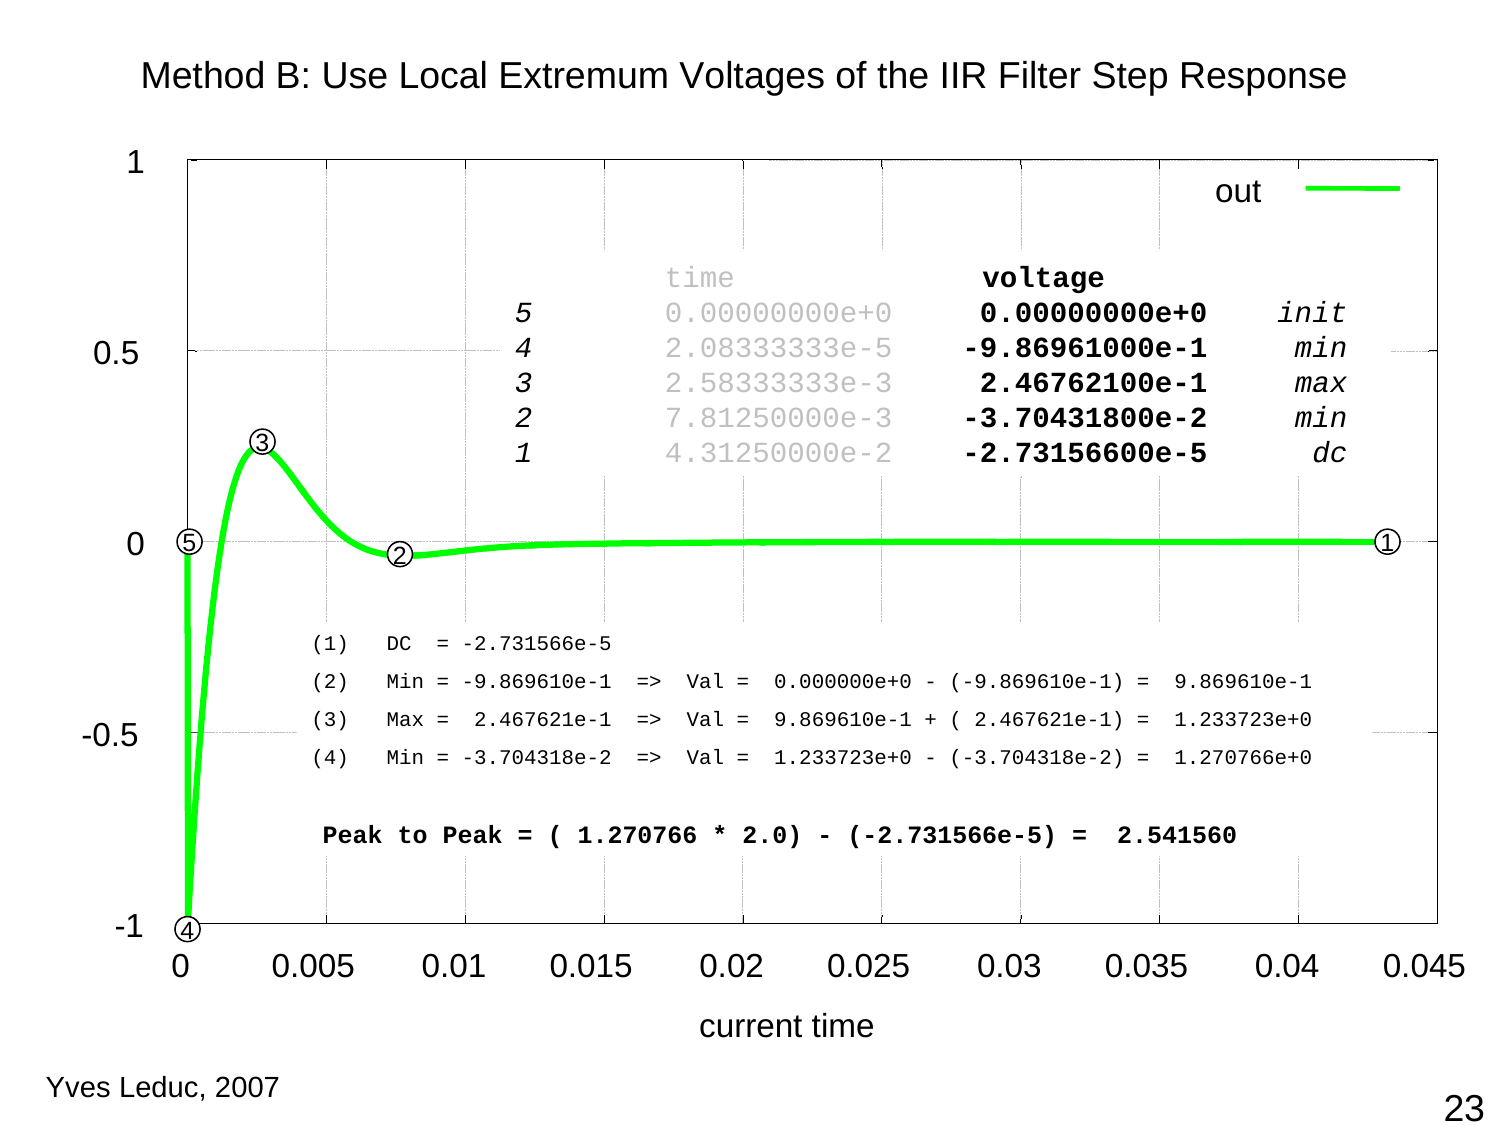

Method B: Use Local Extremum Voltages of the IIR Filter Step Response
 1
out
	time		 voltage
5	0.00000000e+0 0.00000000e+0 init
4	2.08333333e-5 -9.86961000e-1 min
3	2.58333333e-3 2.46762100e-1 max
2	7.81250000e-3 -3.70431800e-2 min
1	4.31250000e-2 -2.73156600e-5 dc
 0.5
3
 0
5
1
2
(1) DC = -2.731566e-5
(2) Min = -9.869610e-1 => Val = 0.000000e+0 - (-9.869610e-1) = 9.869610e-1
(3) Max = 2.467621e-1 => Val = 9.869610e-1 + ( 2.467621e-1) = 1.233723e+0
(4) Min = -3.704318e-2 => Val = 1.233723e+0 - (-3.704318e-2) = 1.270766e+0
 Peak to Peak = ( 1.270766 * 2.0) - (-2.731566e-5) = 2.541560
-0.5
-1
4
 0
 0.005
 0.01
 0.015
 0.02
 0.025
 0.03
 0.035
 0.04
 0.045
current time
23